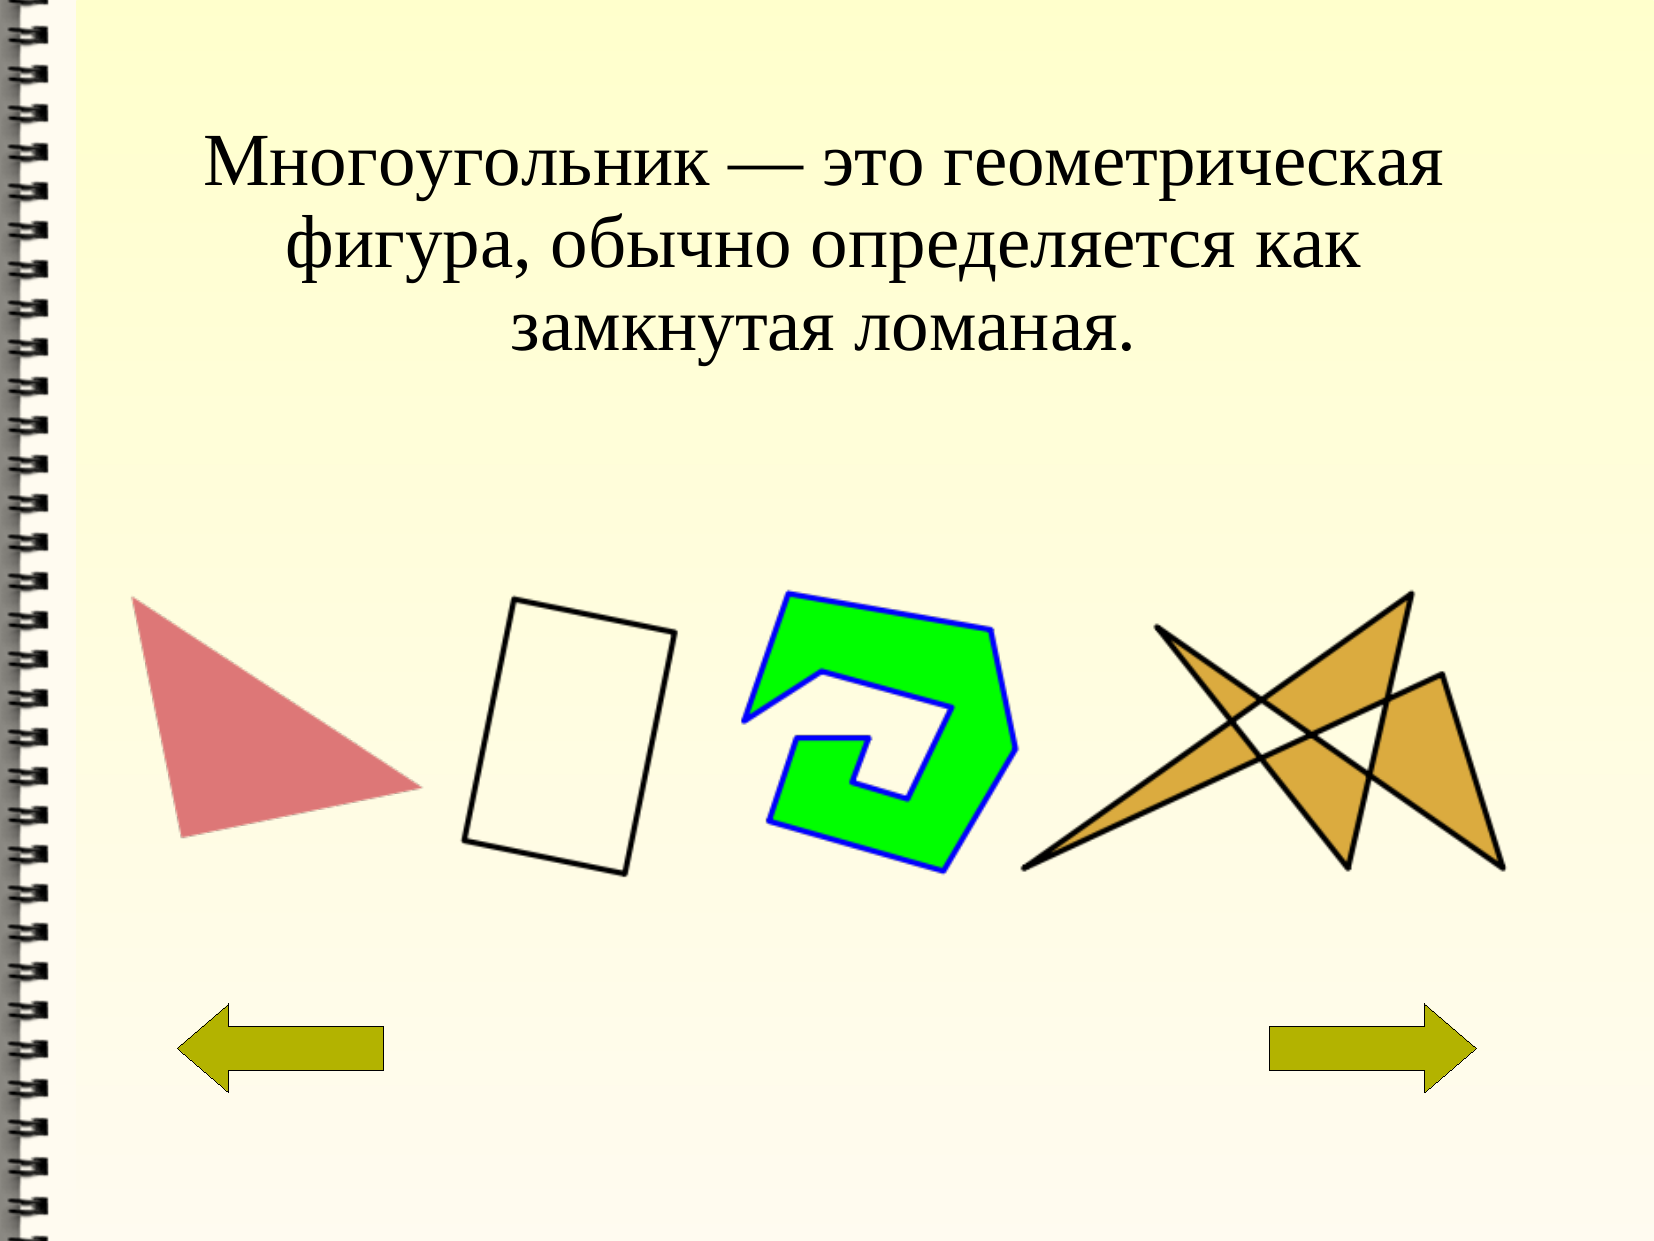

# Многоугольник — это геометрическая фигура, обычно определяется как замкнутая ломаная.